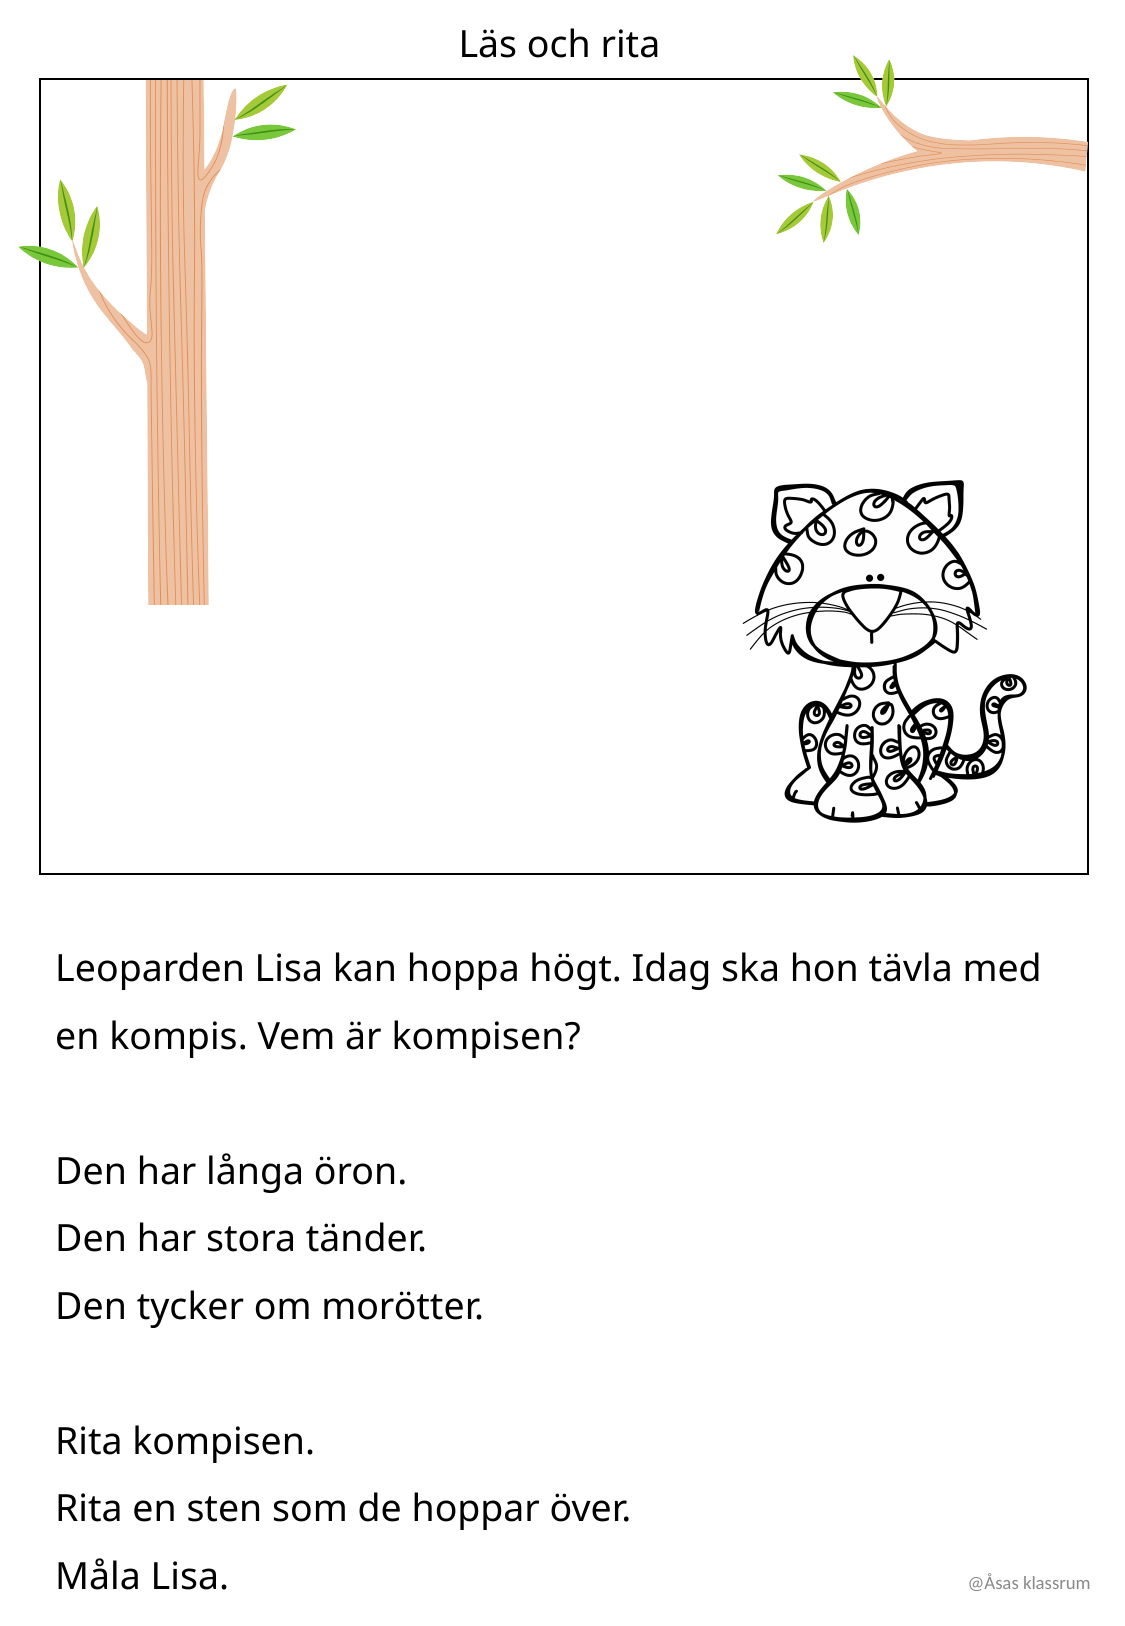

Läs och rita
Leoparden Lisa kan hoppa högt. Idag ska hon tävla med en kompis. Vem är kompisen?
Den har långa öron.
Den har stora tänder.
Den tycker om morötter.
Rita kompisen.
Rita en sten som de hoppar över.
Måla Lisa.
@Åsas klassrum